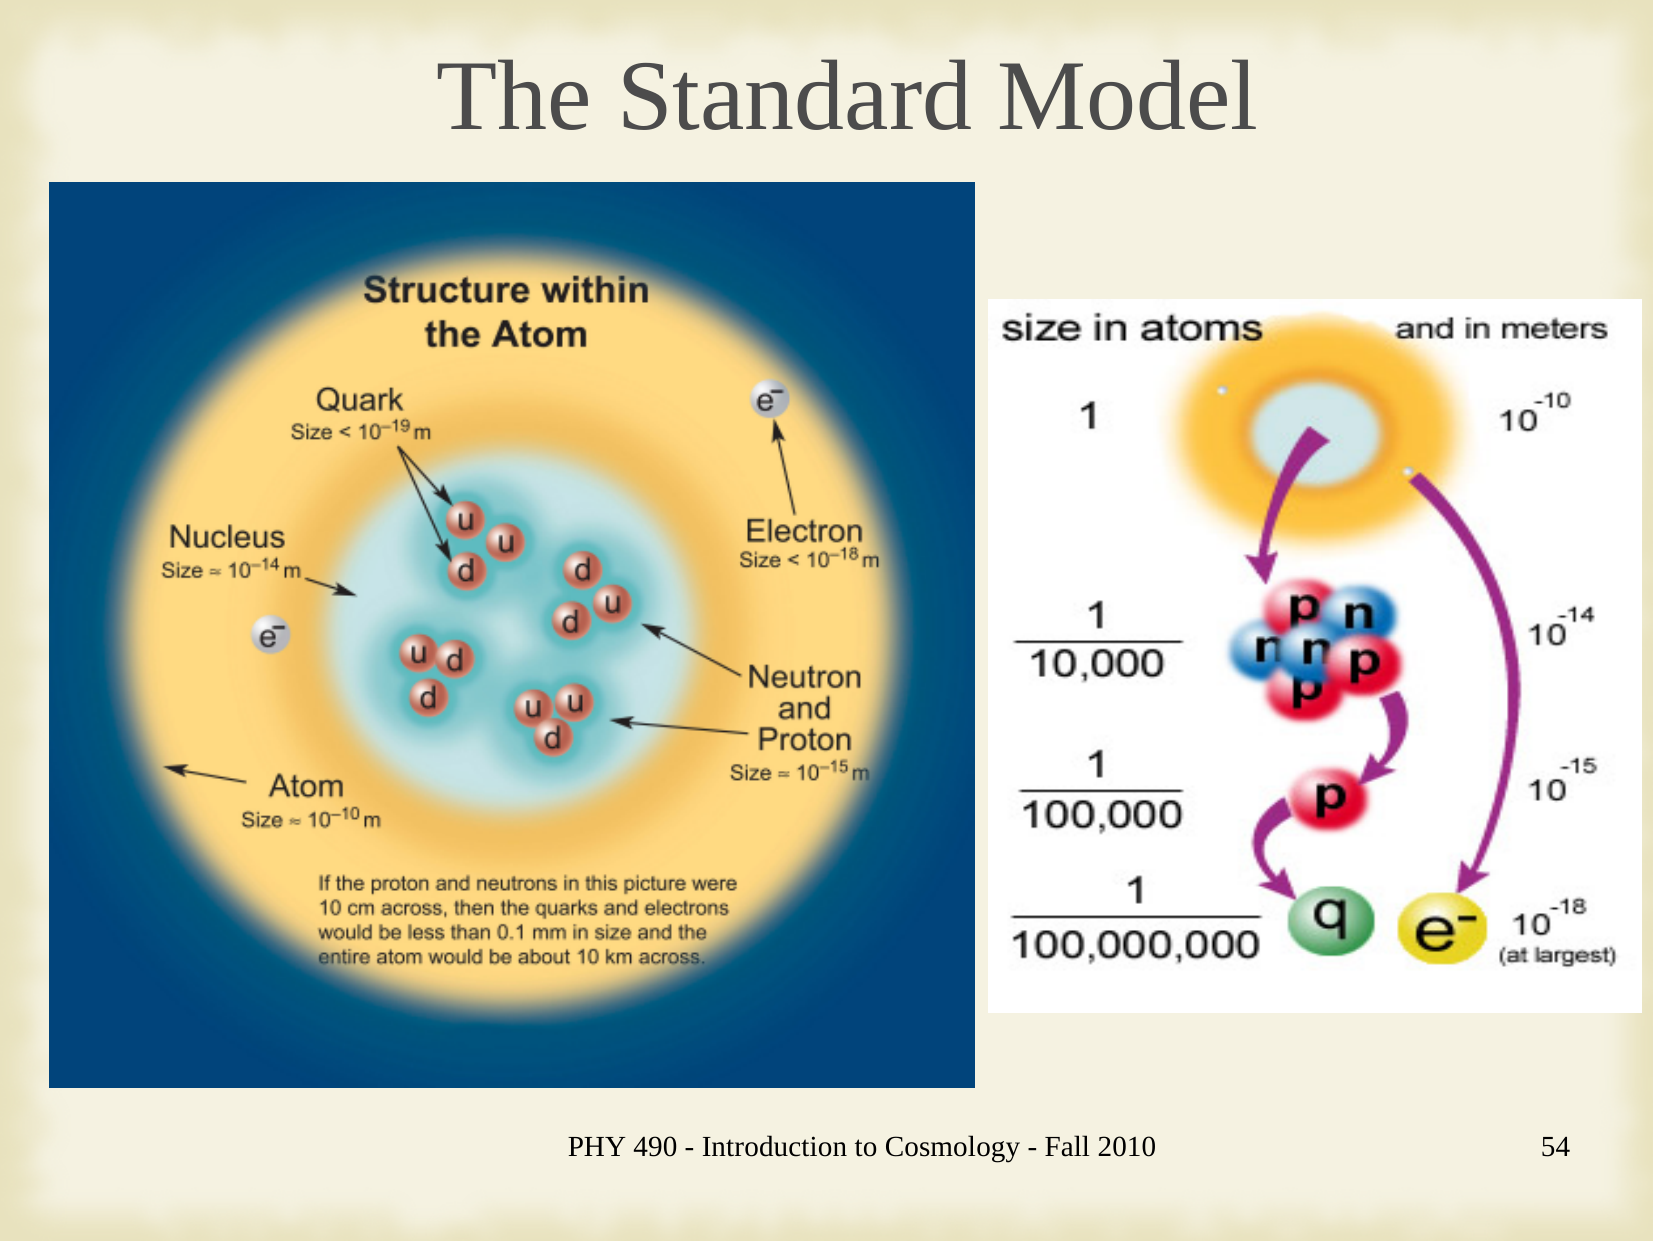

# The Standard Model
PHY 490 - Introduction to Cosmology - Fall 2010
54